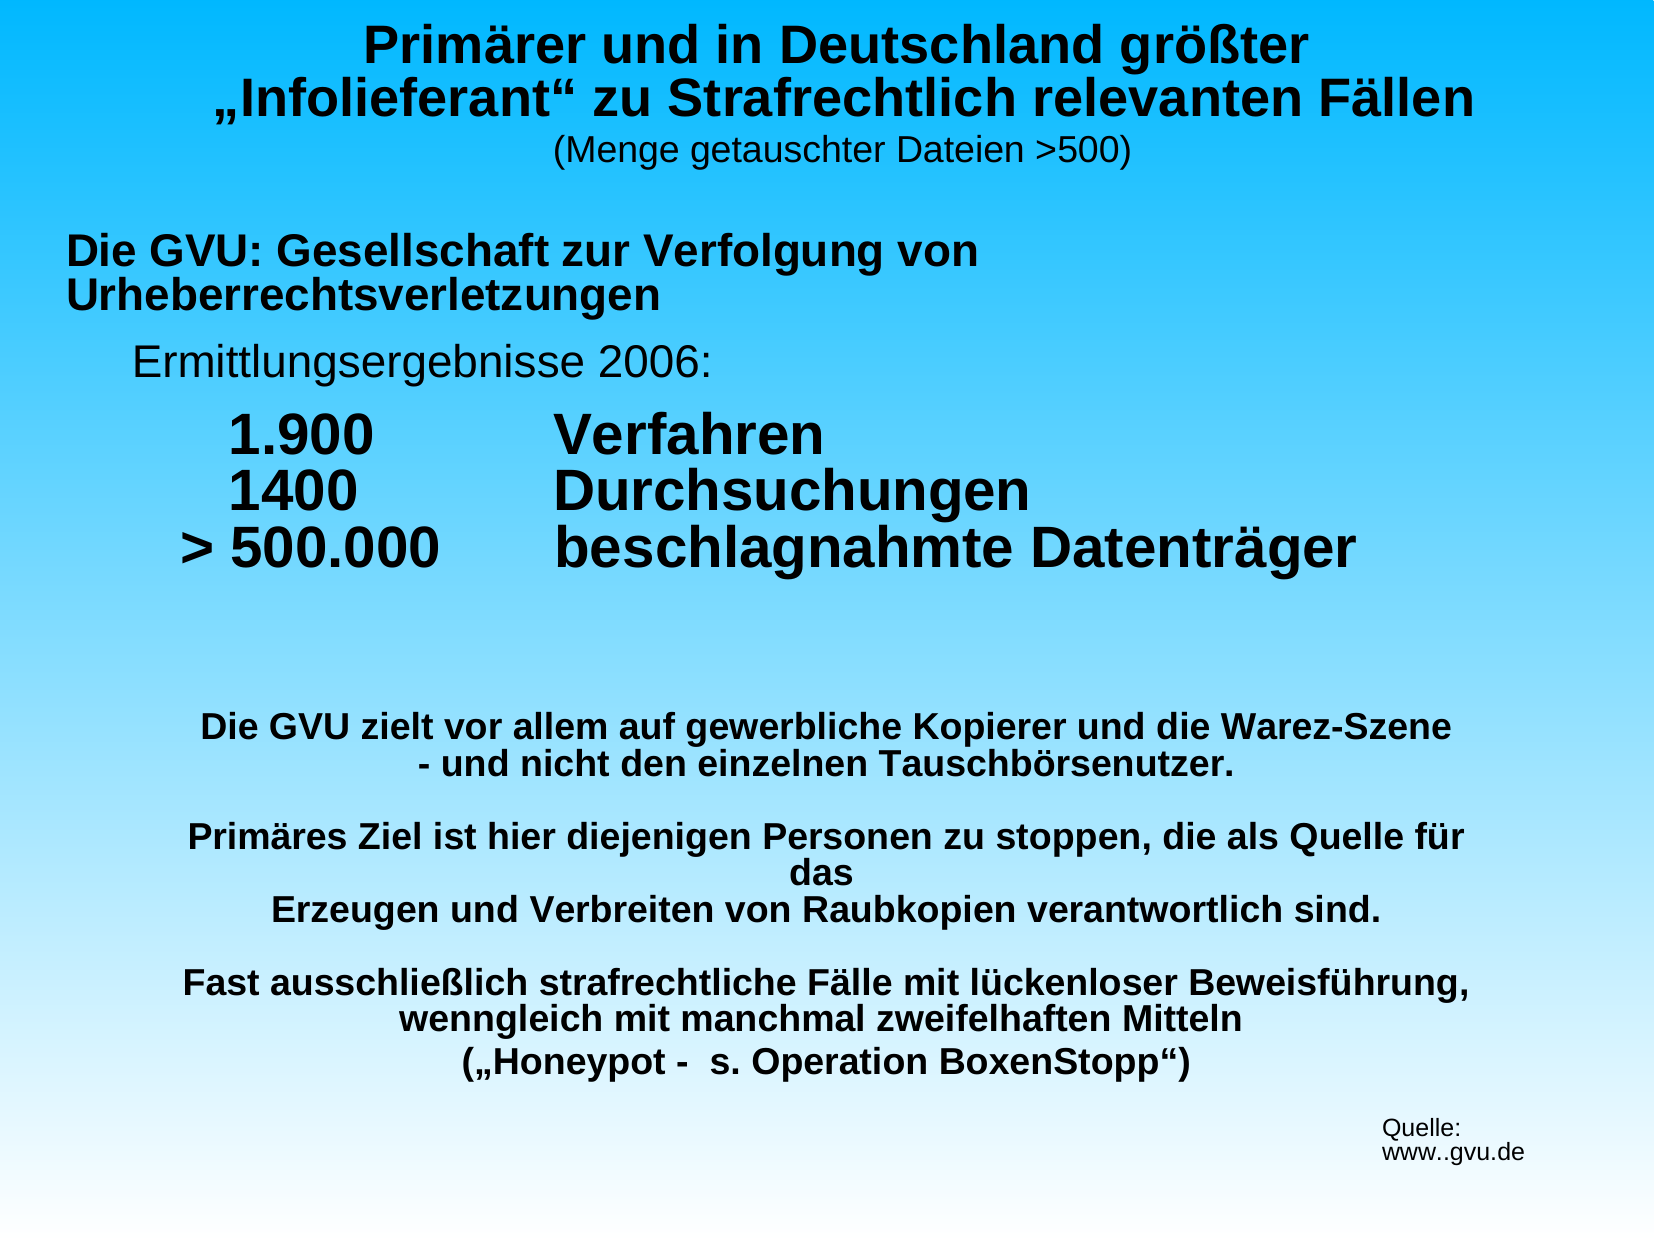

Primärer und in Deutschland größter
 „Infolieferant“ zu Strafrechtlich relevanten Fällen
 (Menge getauschter Dateien >500)‏
Die GVU: Gesellschaft zur Verfolgung von Urheberrechtsverletzungen
Ermittlungsergebnisse 2006:
 1.900 Verfahren
 1400 Durchsuchungen
 > 500.000 beschlagnahmte Datenträger
Die GVU zielt vor allem auf gewerbliche Kopierer und die Warez-Szene
- und nicht den einzelnen Tauschbörsenutzer.
Primäres Ziel ist hier diejenigen Personen zu stoppen, die als Quelle für das
Erzeugen und Verbreiten von Raubkopien verantwortlich sind.
Fast ausschließlich strafrechtliche Fälle mit lückenloser Beweisführung,
wenngleich mit manchmal zweifelhaften Mitteln
(„Honeypot - s. Operation BoxenStopp“)‏
Quelle: www..gvu.de